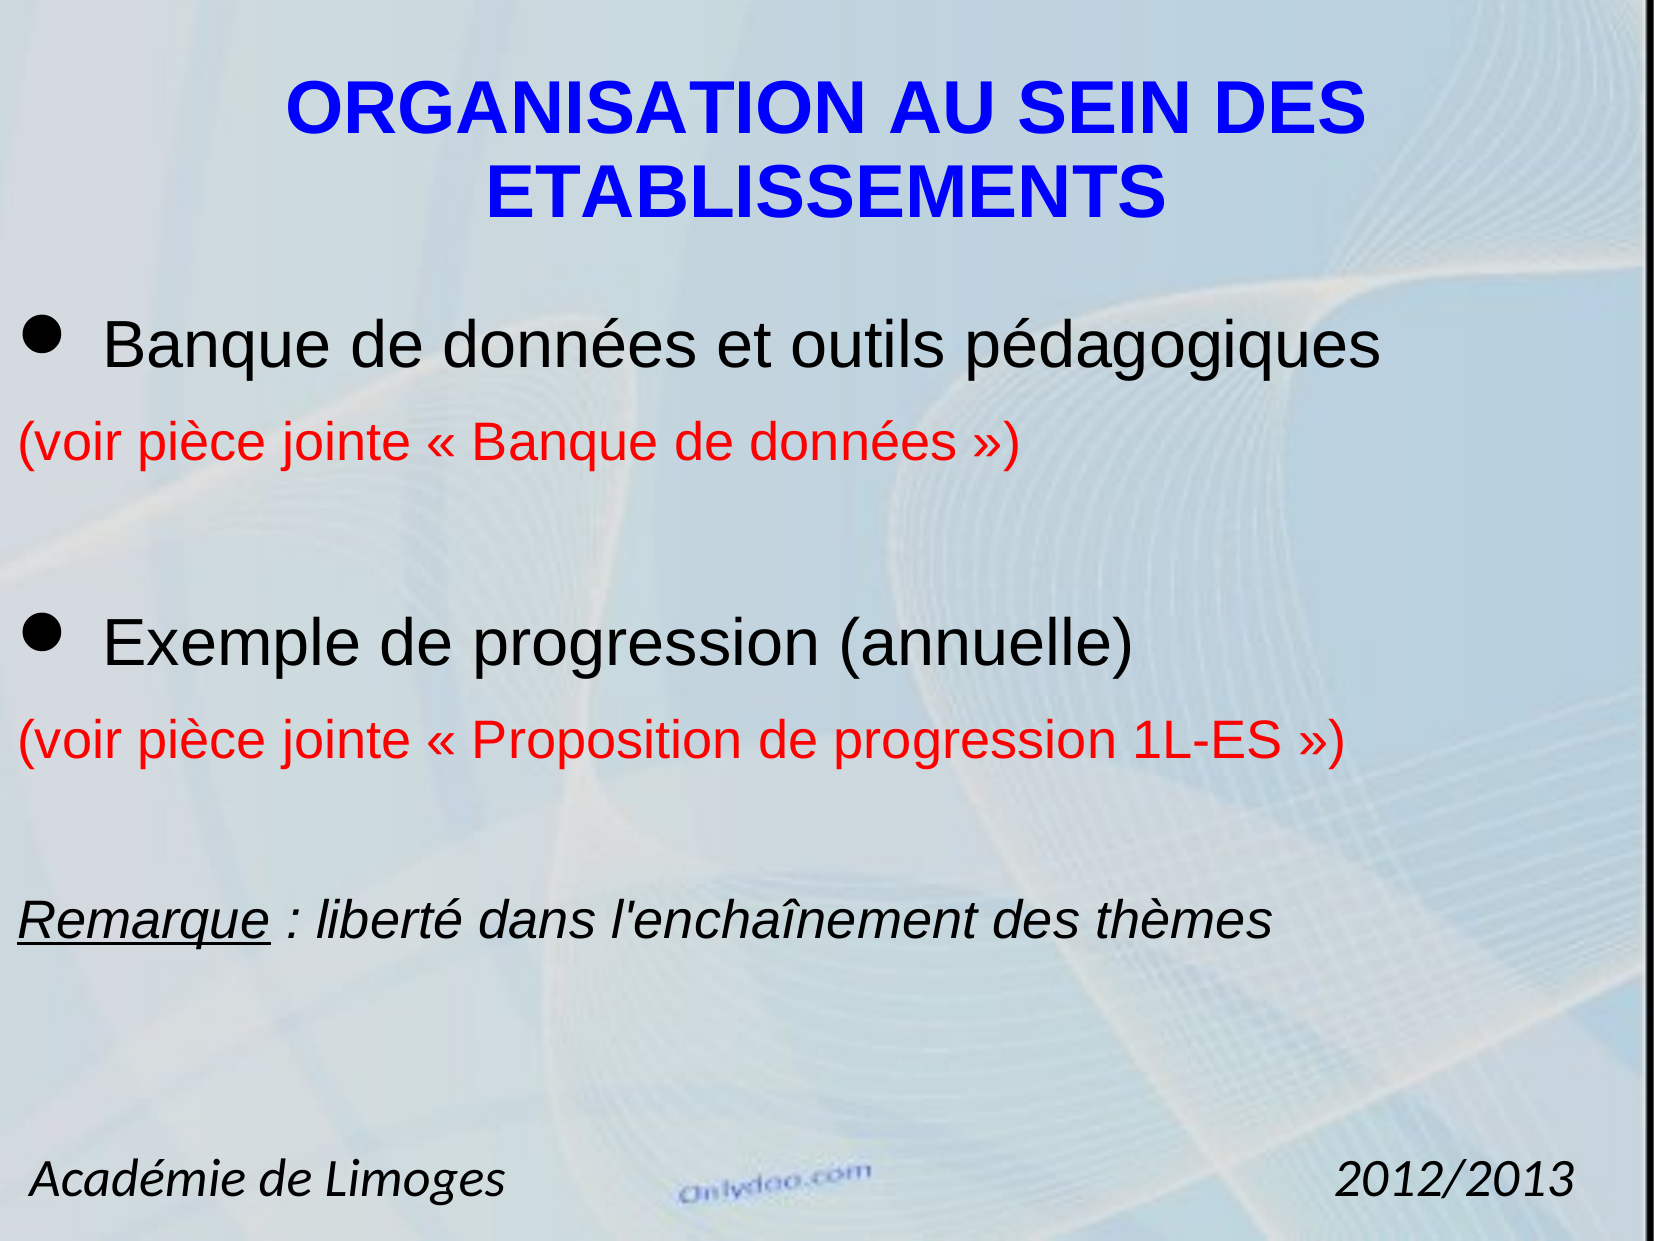

ORGANISATION AU SEIN DES ETABLISSEMENTS
 Banque de données et outils pédagogiques
(voir pièce jointe « Banque de données »)
 Exemple de progression (annuelle)
(voir pièce jointe « Proposition de progression 1L-ES »)
Remarque : liberté dans l'enchaînement des thèmes
Académie de Limoges							2012/2013